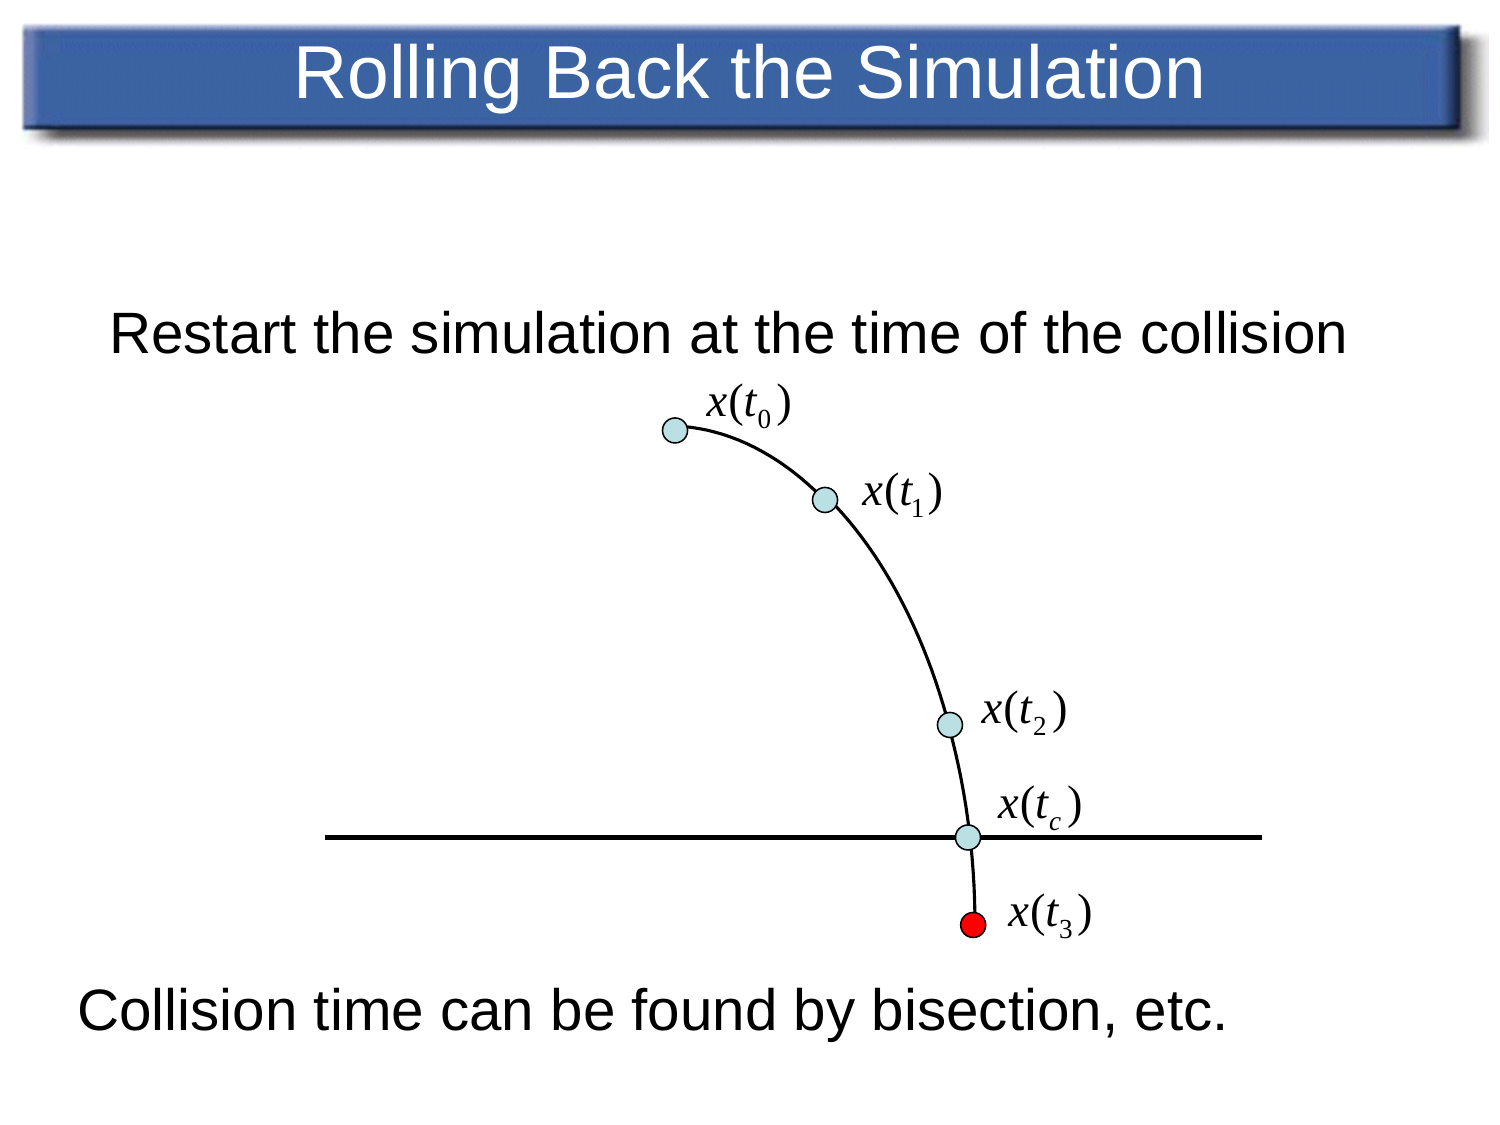

# Rolling Back the Simulation
Restart the simulation at the time of the collision
Collision time can be found by bisection, etc.